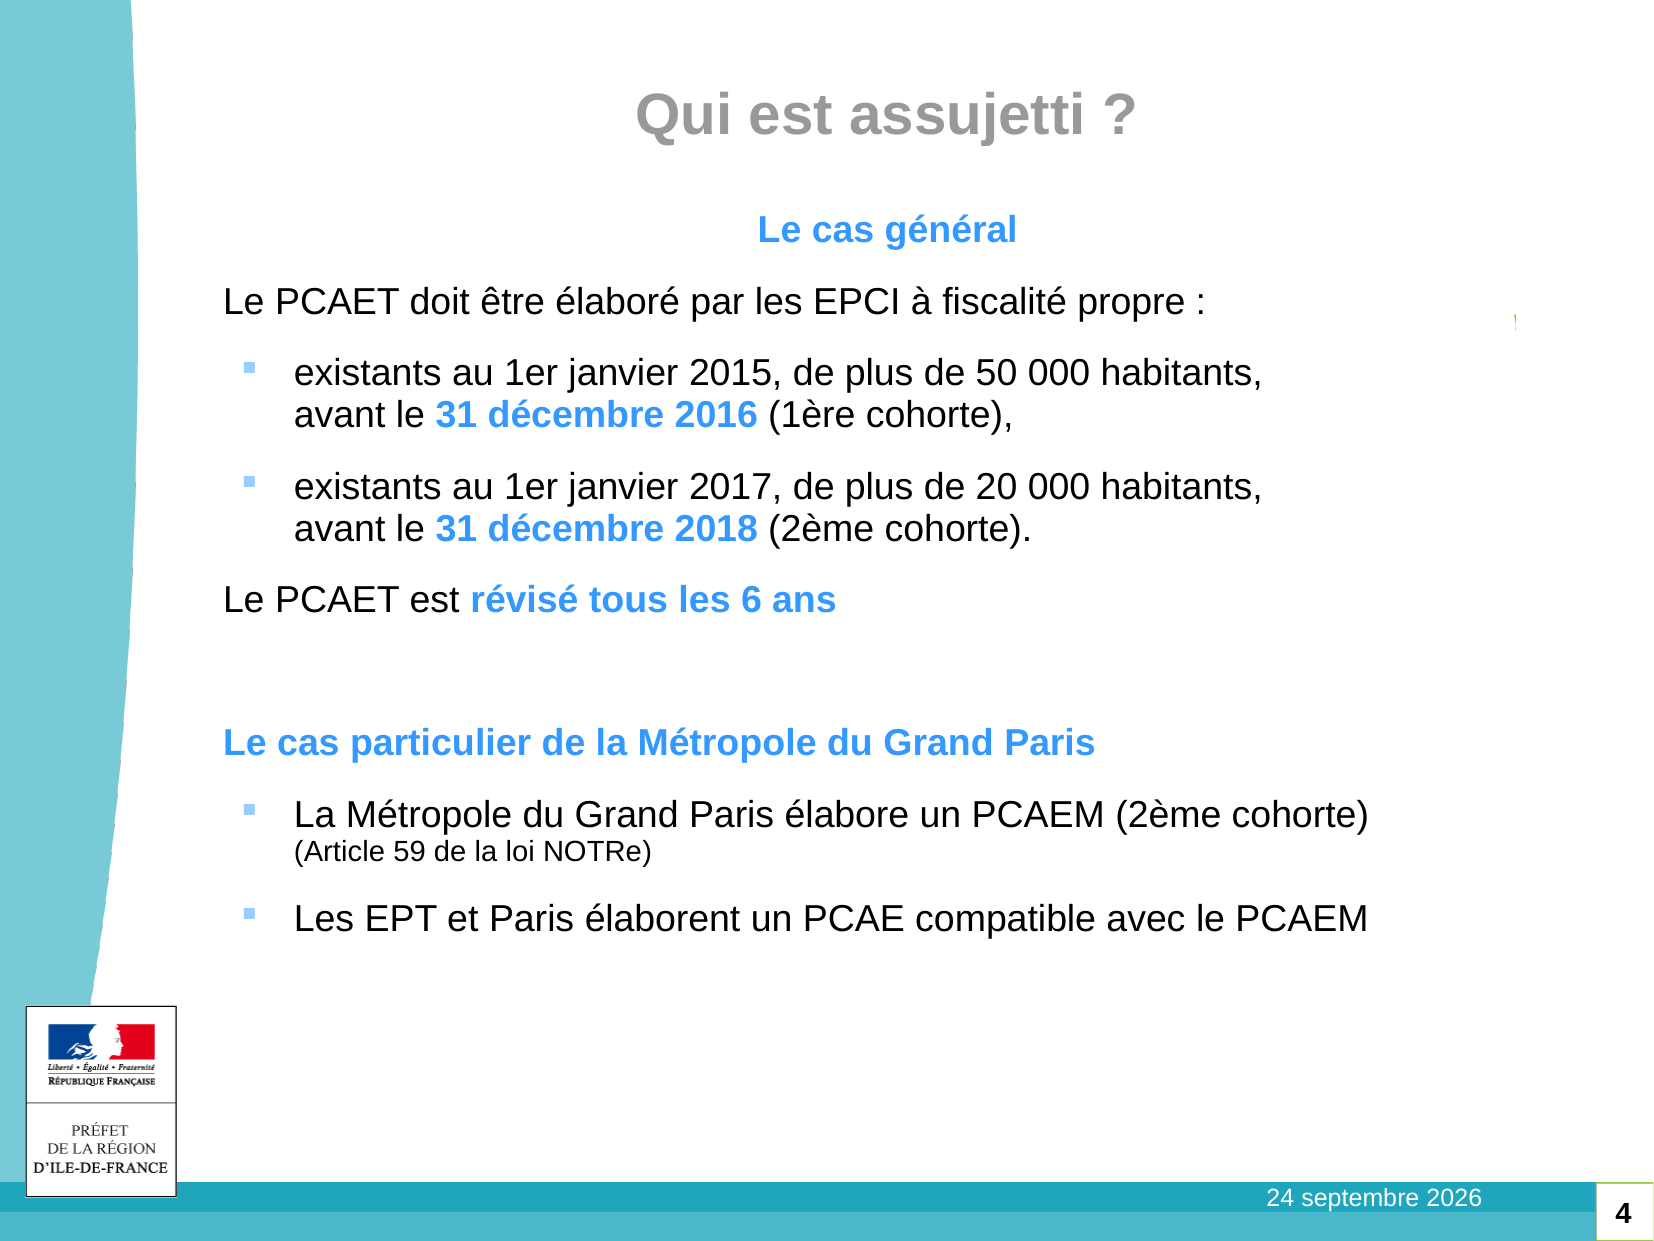

# Qui est assujetti ?
Le cas général
Le PCAET doit être élaboré par les EPCI à fiscalité propre :
existants au 1er janvier 2015, de plus de 50 000 habitants,
avant le 31 décembre 2016 (1ère cohorte),
existants au 1er janvier 2017, de plus de 20 000 habitants,
avant le 31 décembre 2018 (2ème cohorte).
Le PCAET est révisé tous les 6 ans
Le cas particulier de la Métropole du Grand Paris
La Métropole du Grand Paris élabore un PCAEM (2ème cohorte)
(Article 59 de la loi NOTRe)
Les EPT et Paris élaborent un PCAE compatible avec le PCAEM
4